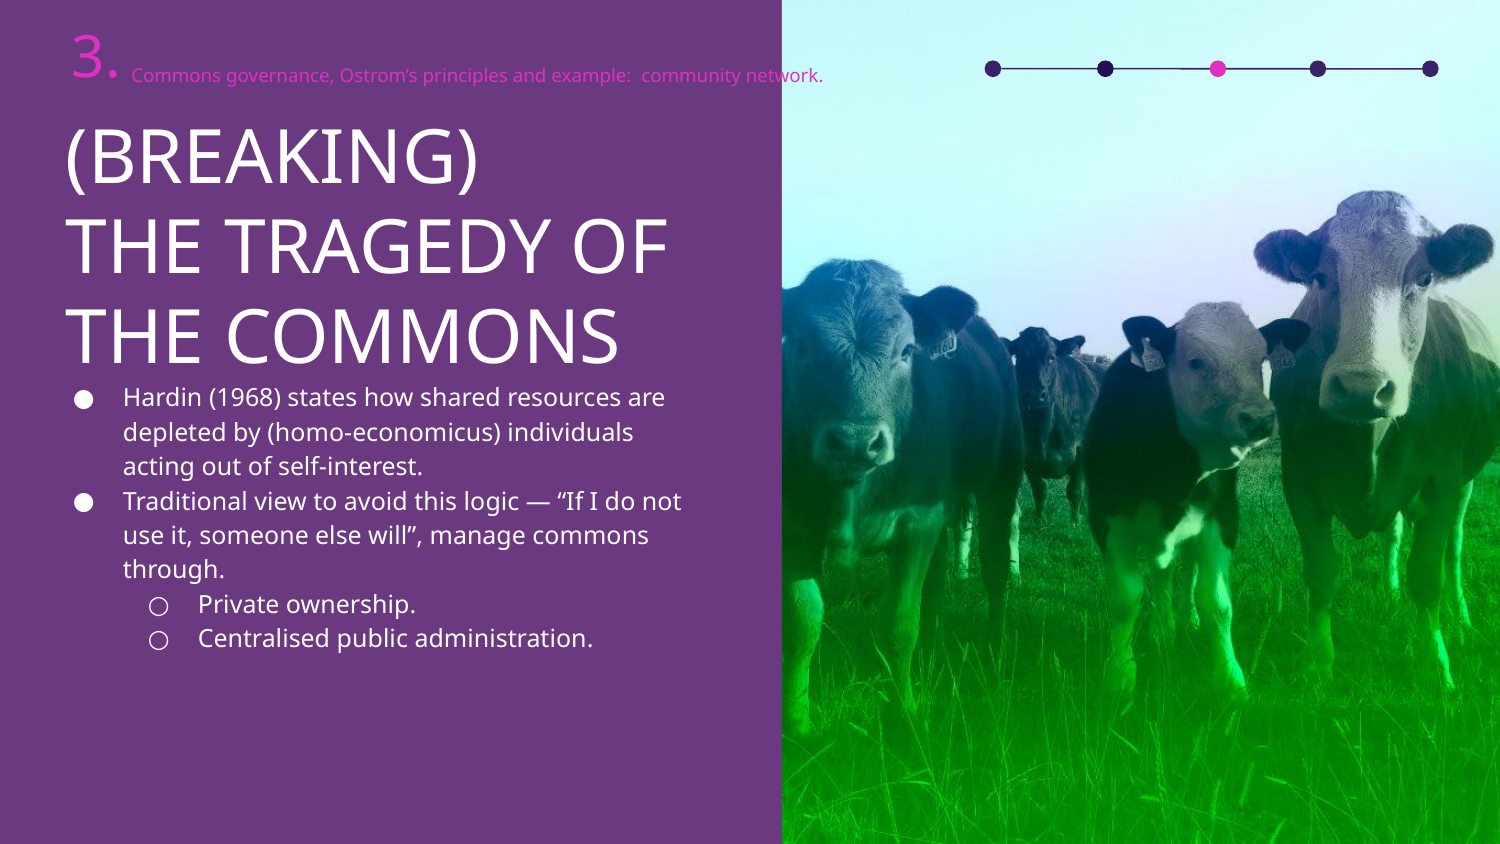

3.
Commons governance, Ostrom’s principles and example: community network.
(BREAKING)
THE TRAGEDY OF
THE COMMONS
# Hardin (1968) states how shared resources are depleted by (homo-economicus) individuals acting out of self-interest.
Traditional view to avoid this logic — “If I do not use it, someone else will”, manage commons through.
Private ownership.
Centralised public administration.